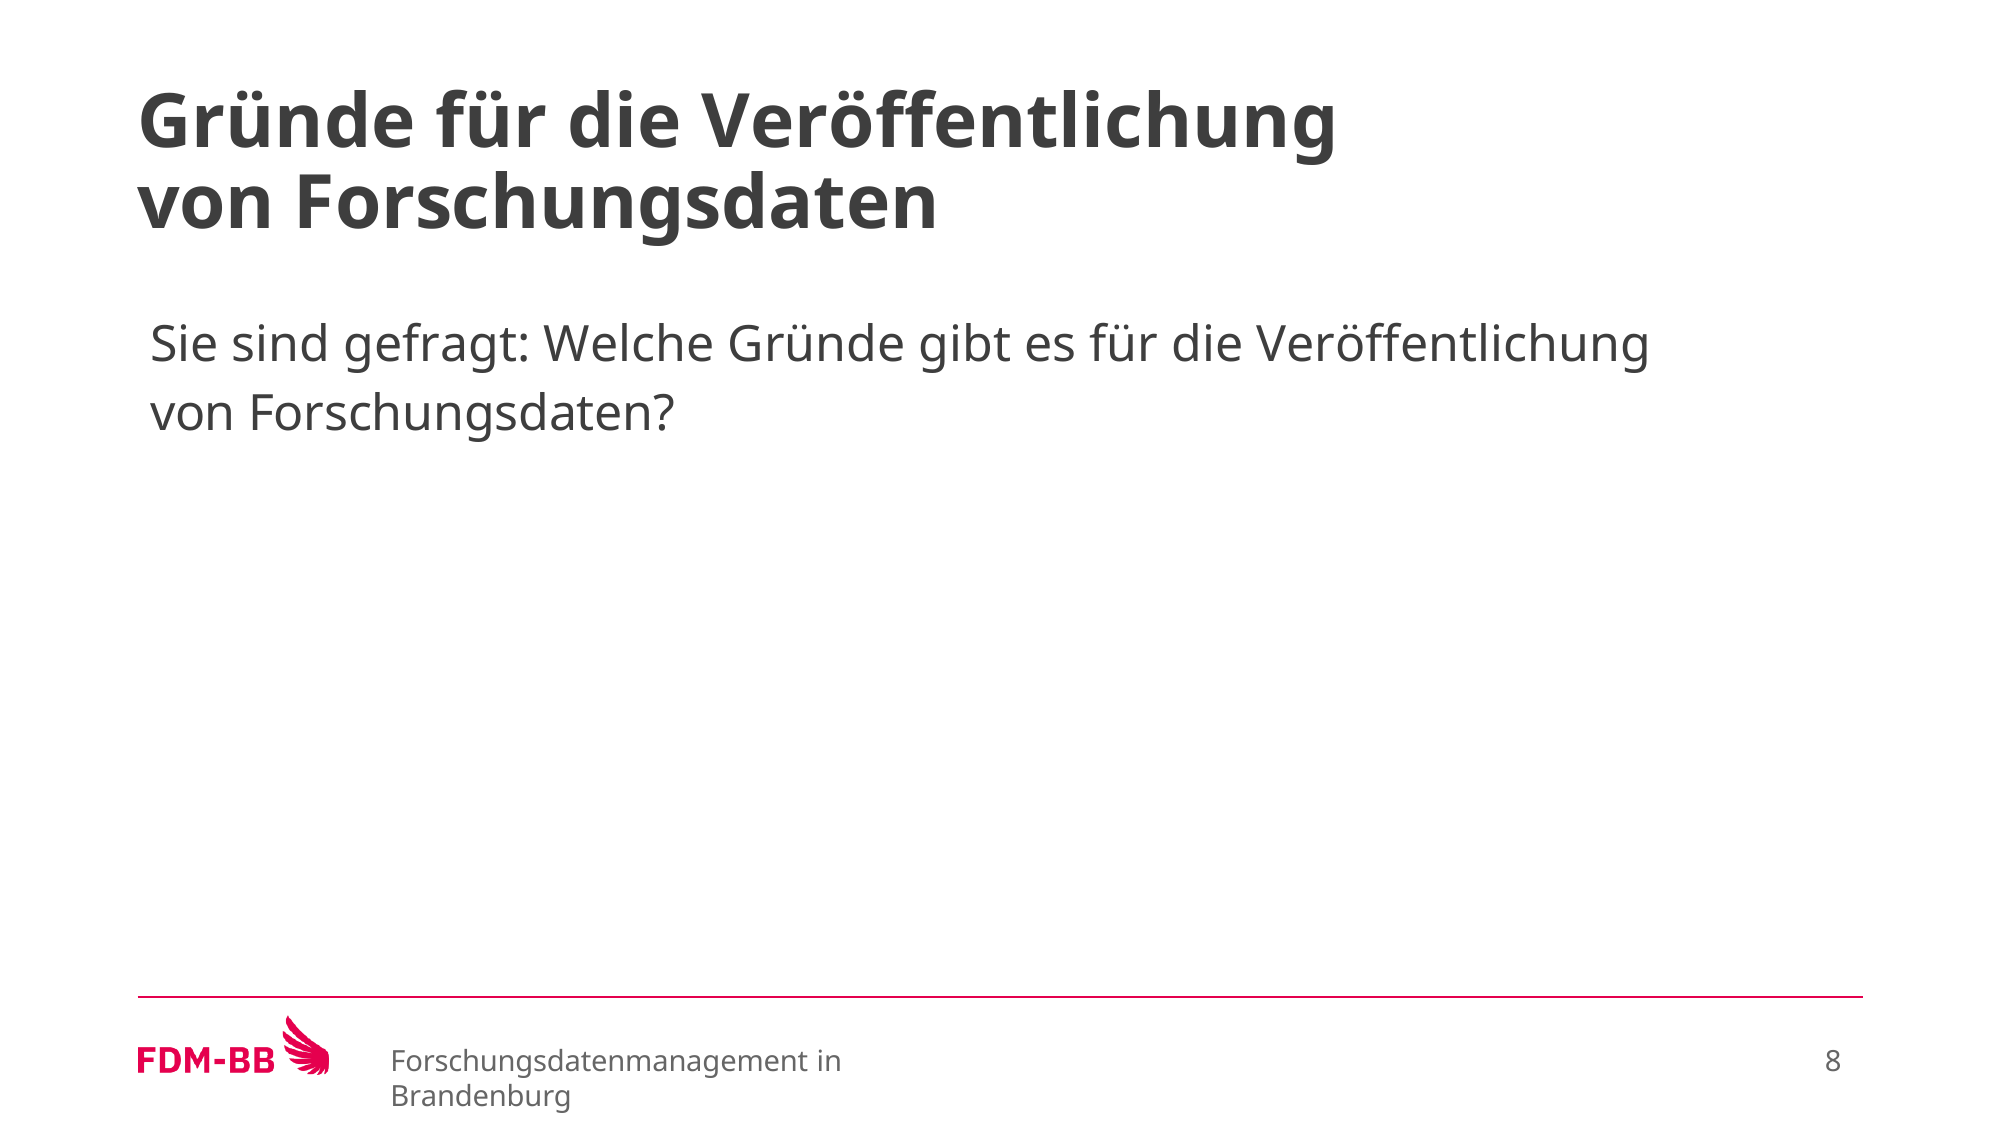

Gründe für die Veröffentlichung von Forschungsdaten
Sie sind gefragt: Welche Gründe gibt es für die Veröffentlichung von Forschungsdaten?
Forschungsdatenmanagement in Brandenburg
8